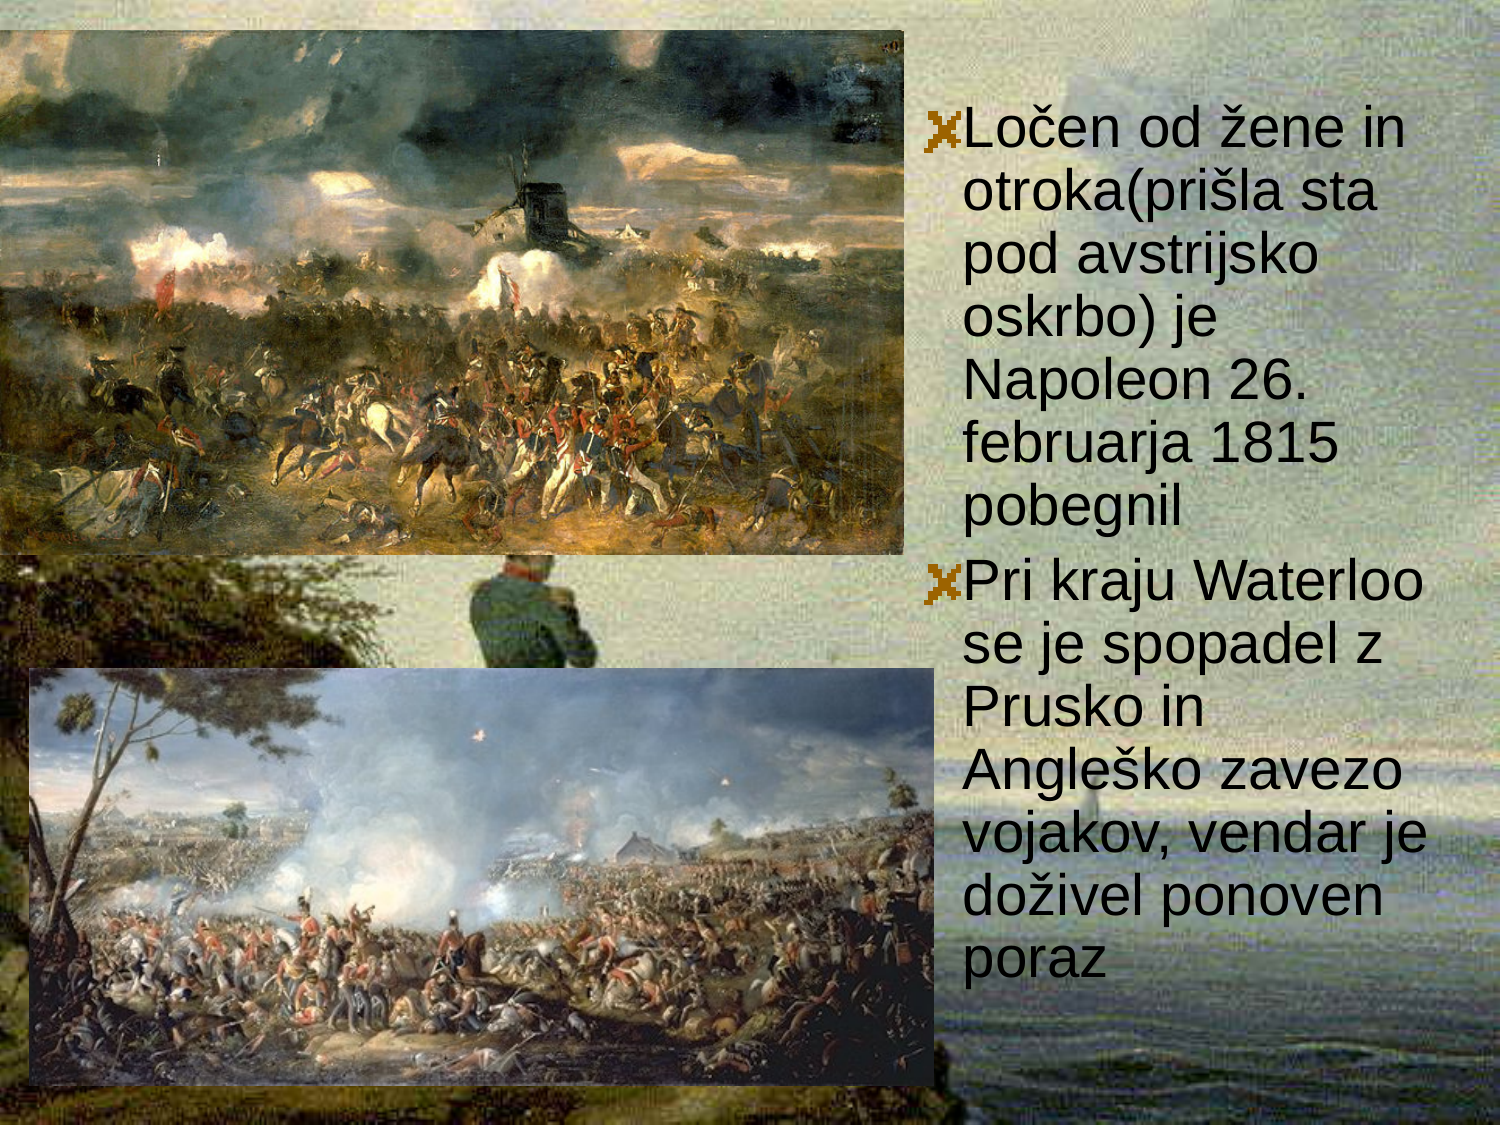

#
Ločen od žene in otroka(prišla sta pod avstrijsko oskrbo) je Napoleon 26. februarja 1815 pobegnil
Pri kraju Waterloo se je spopadel z Prusko in Angleško zavezo vojakov, vendar je doživel ponoven poraz